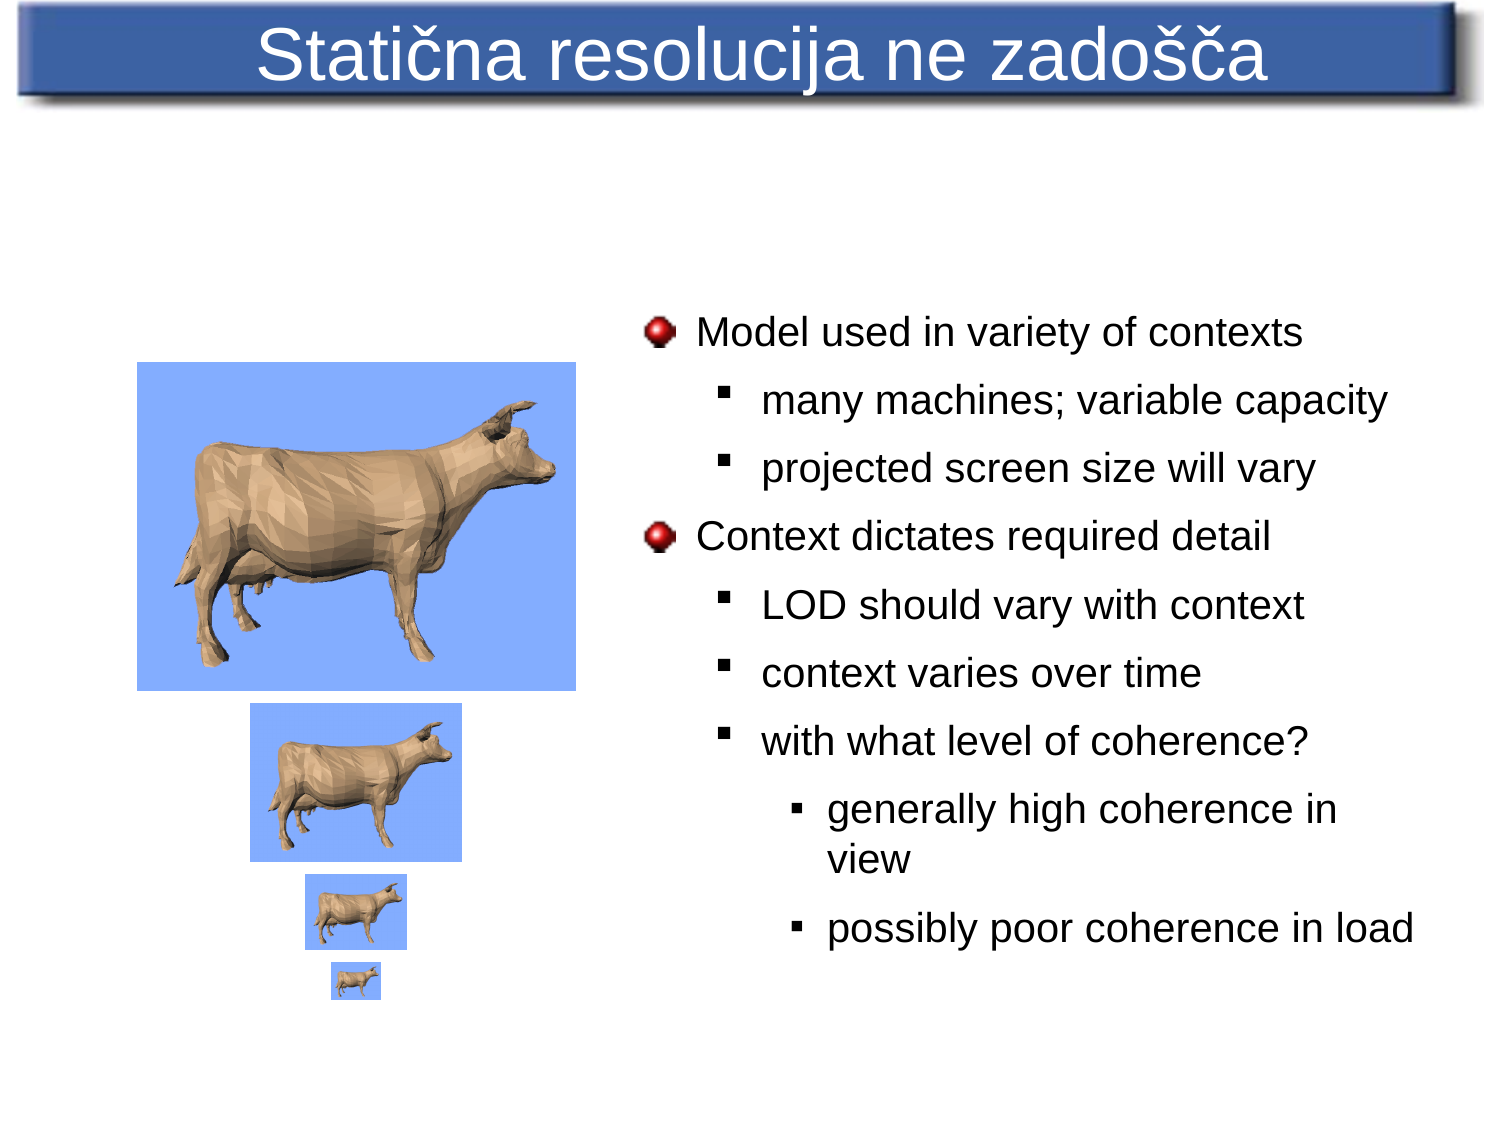

# Statična resolucija ne zadošča
Model used in variety of contexts
many machines; variable capacity
projected screen size will vary
Context dictates required detail
LOD should vary with context
context varies over time
with what level of coherence?
generally high coherence in view
possibly poor coherence in load